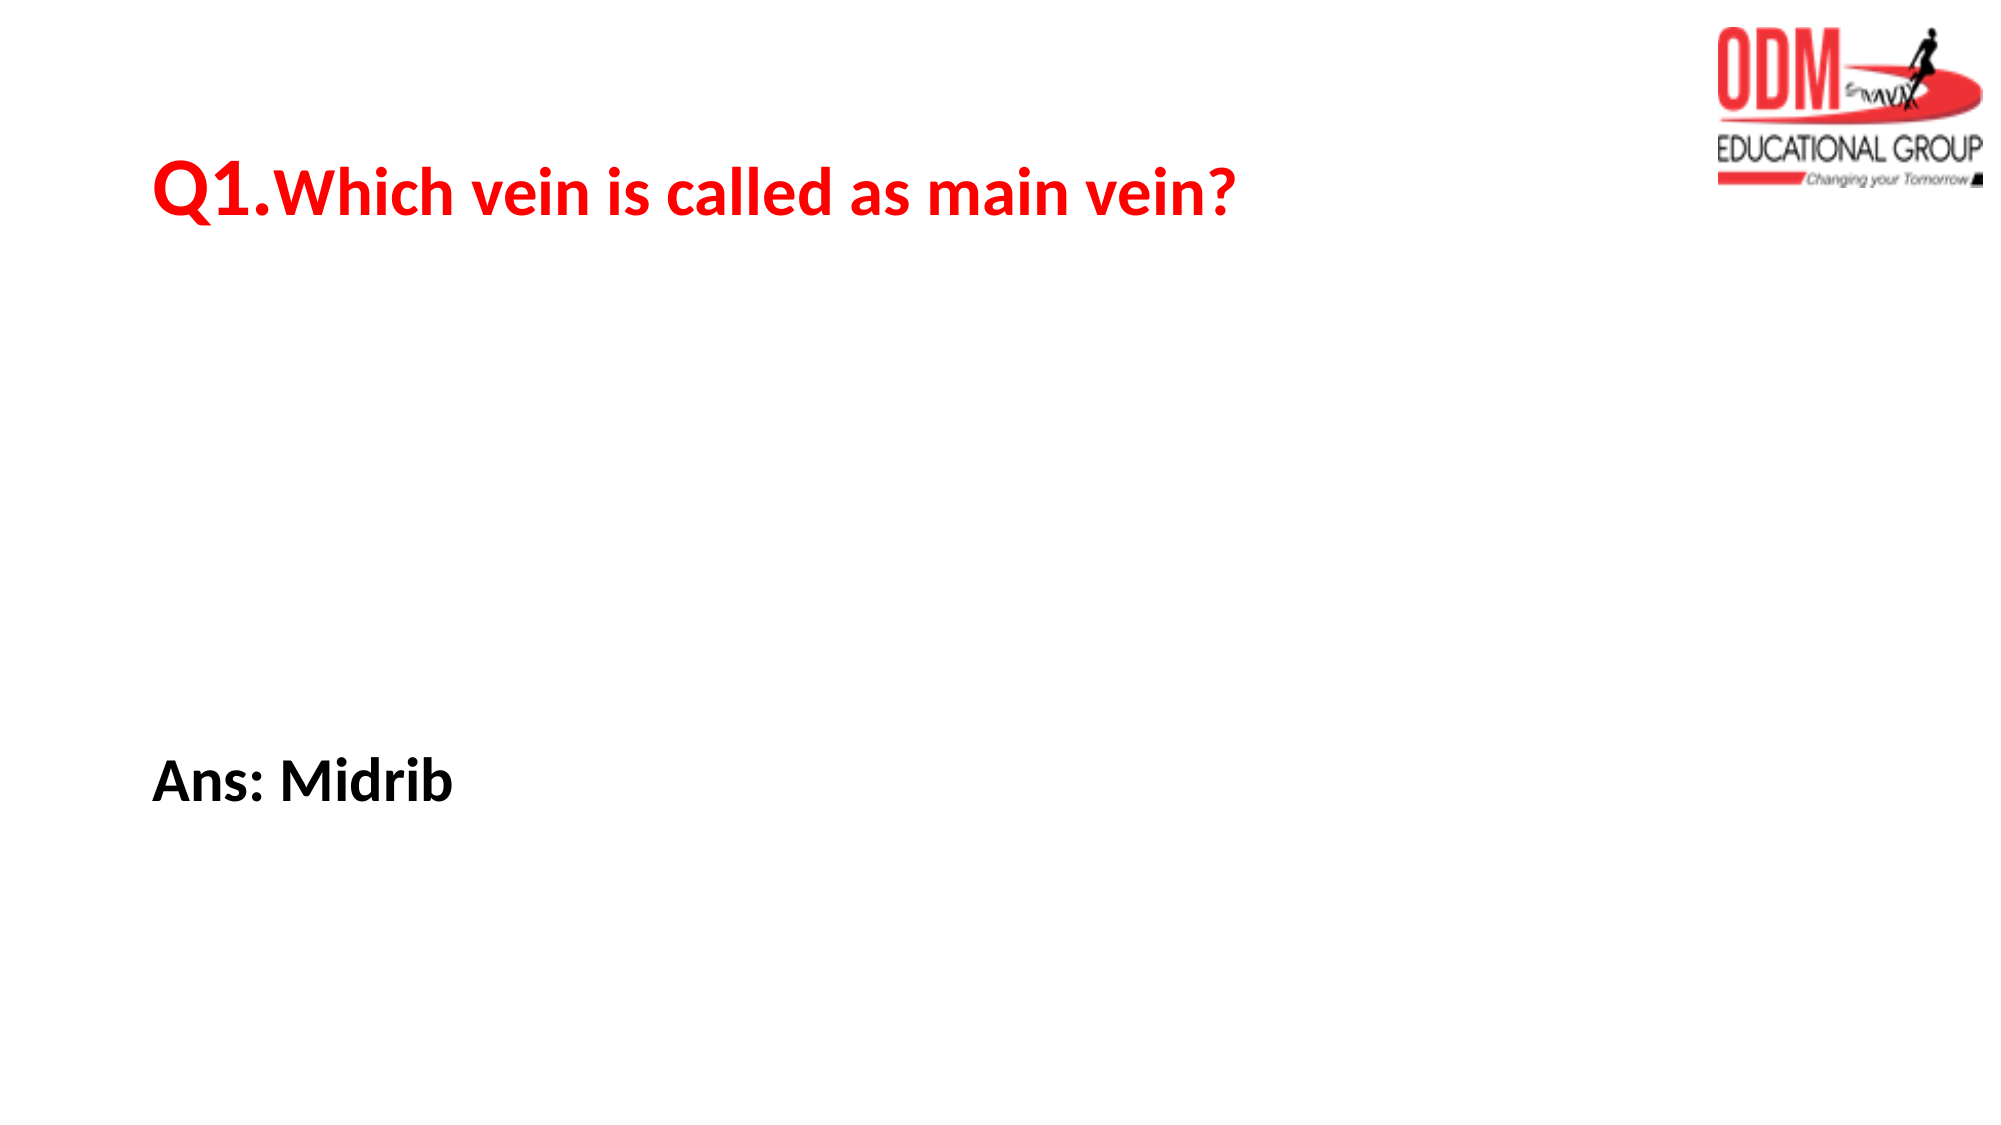

Q1.Which vein is called as main vein?
# Ans: Midrib